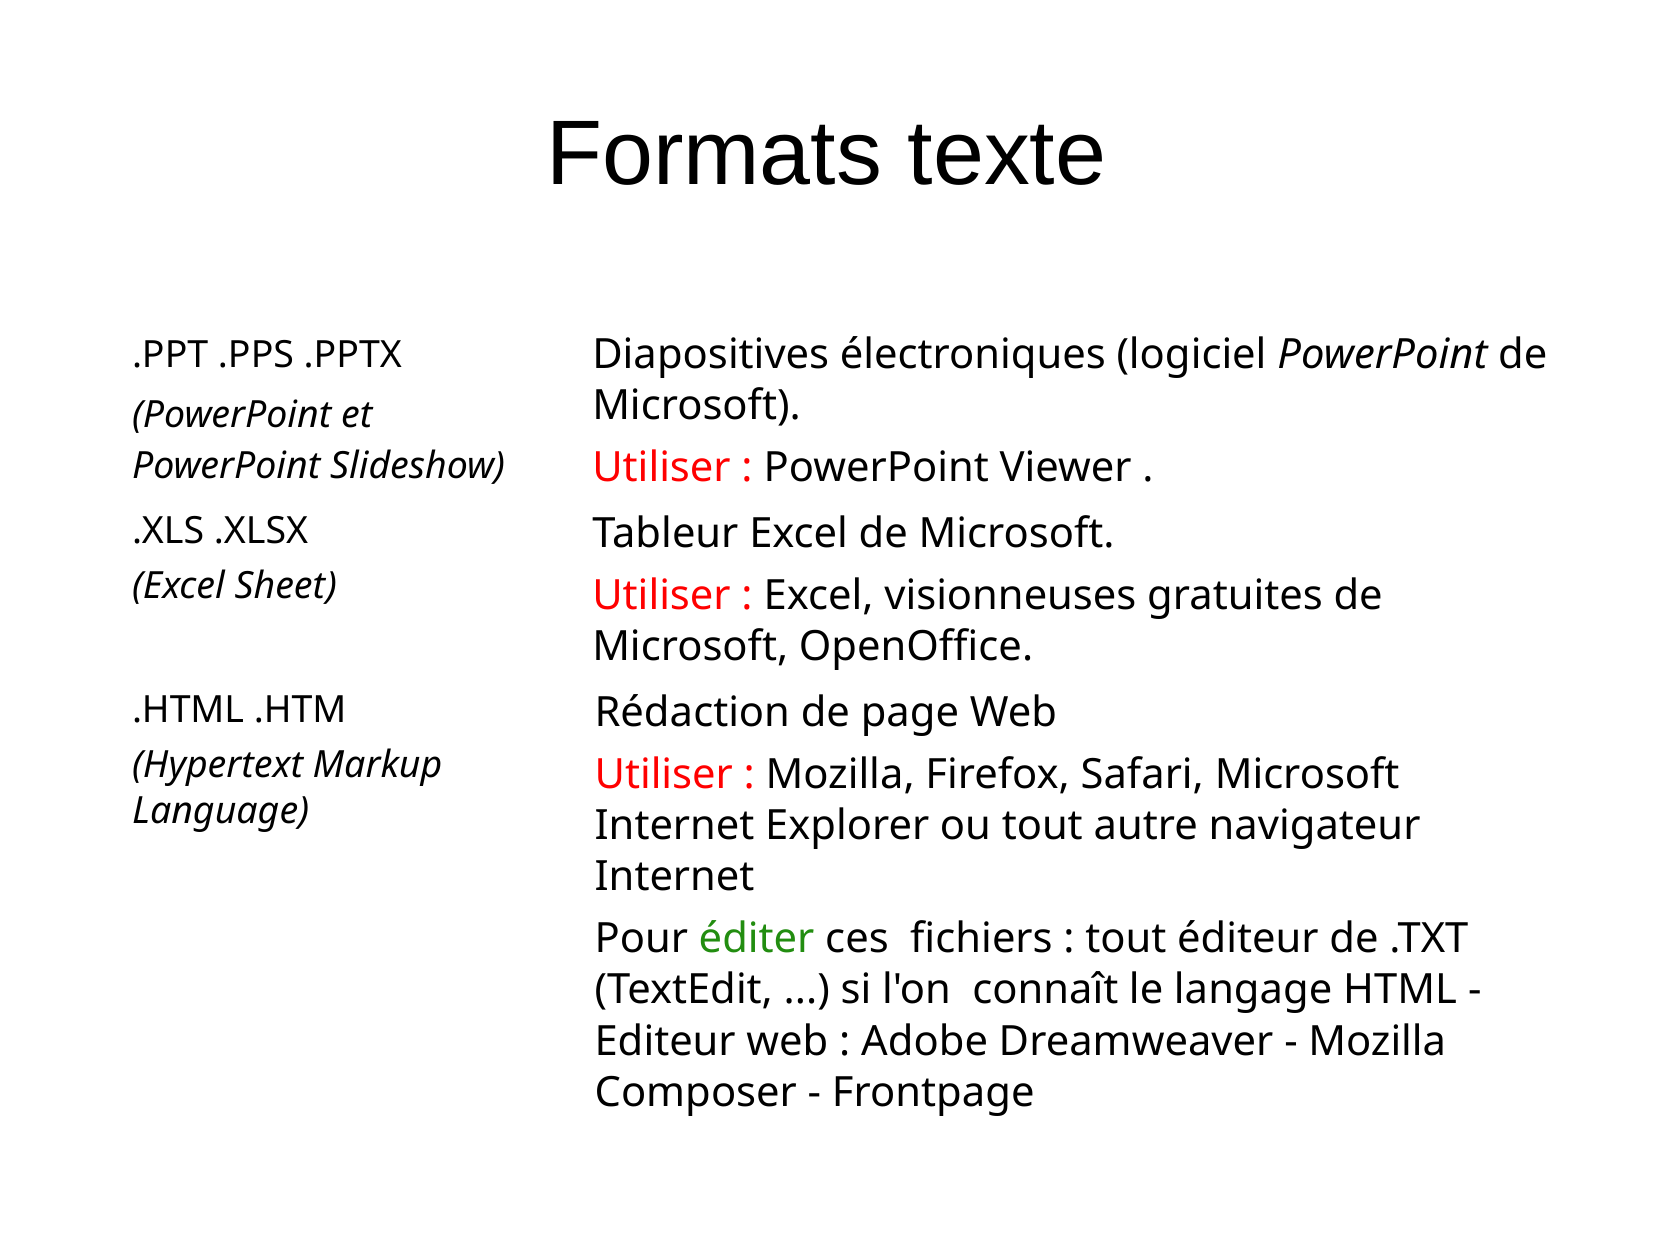

# Formats texte
| .PPT .PPS .PPTX (PowerPoint et PowerPoint Slideshow) | Diapositives électroniques (logiciel PowerPoint de Microsoft). Utiliser : PowerPoint Viewer . |
| --- | --- |
| .XLS .XLSX (Excel Sheet) | Tableur Excel de Microsoft. Utiliser : Excel, visionneuses gratuites de Microsoft, OpenOffice. |
| .HTML .HTM (Hypertext Markup Language) | Rédaction de page Web Utiliser : Mozilla, Firefox, Safari, Microsoft Internet Explorer ou tout autre navigateur Internet Pour éditer ces fichiers : tout éditeur de .TXT (TextEdit, ...) si l'on connaît le langage HTML - Editeur web : Adobe Dreamweaver - Mozilla Composer - Frontpage |